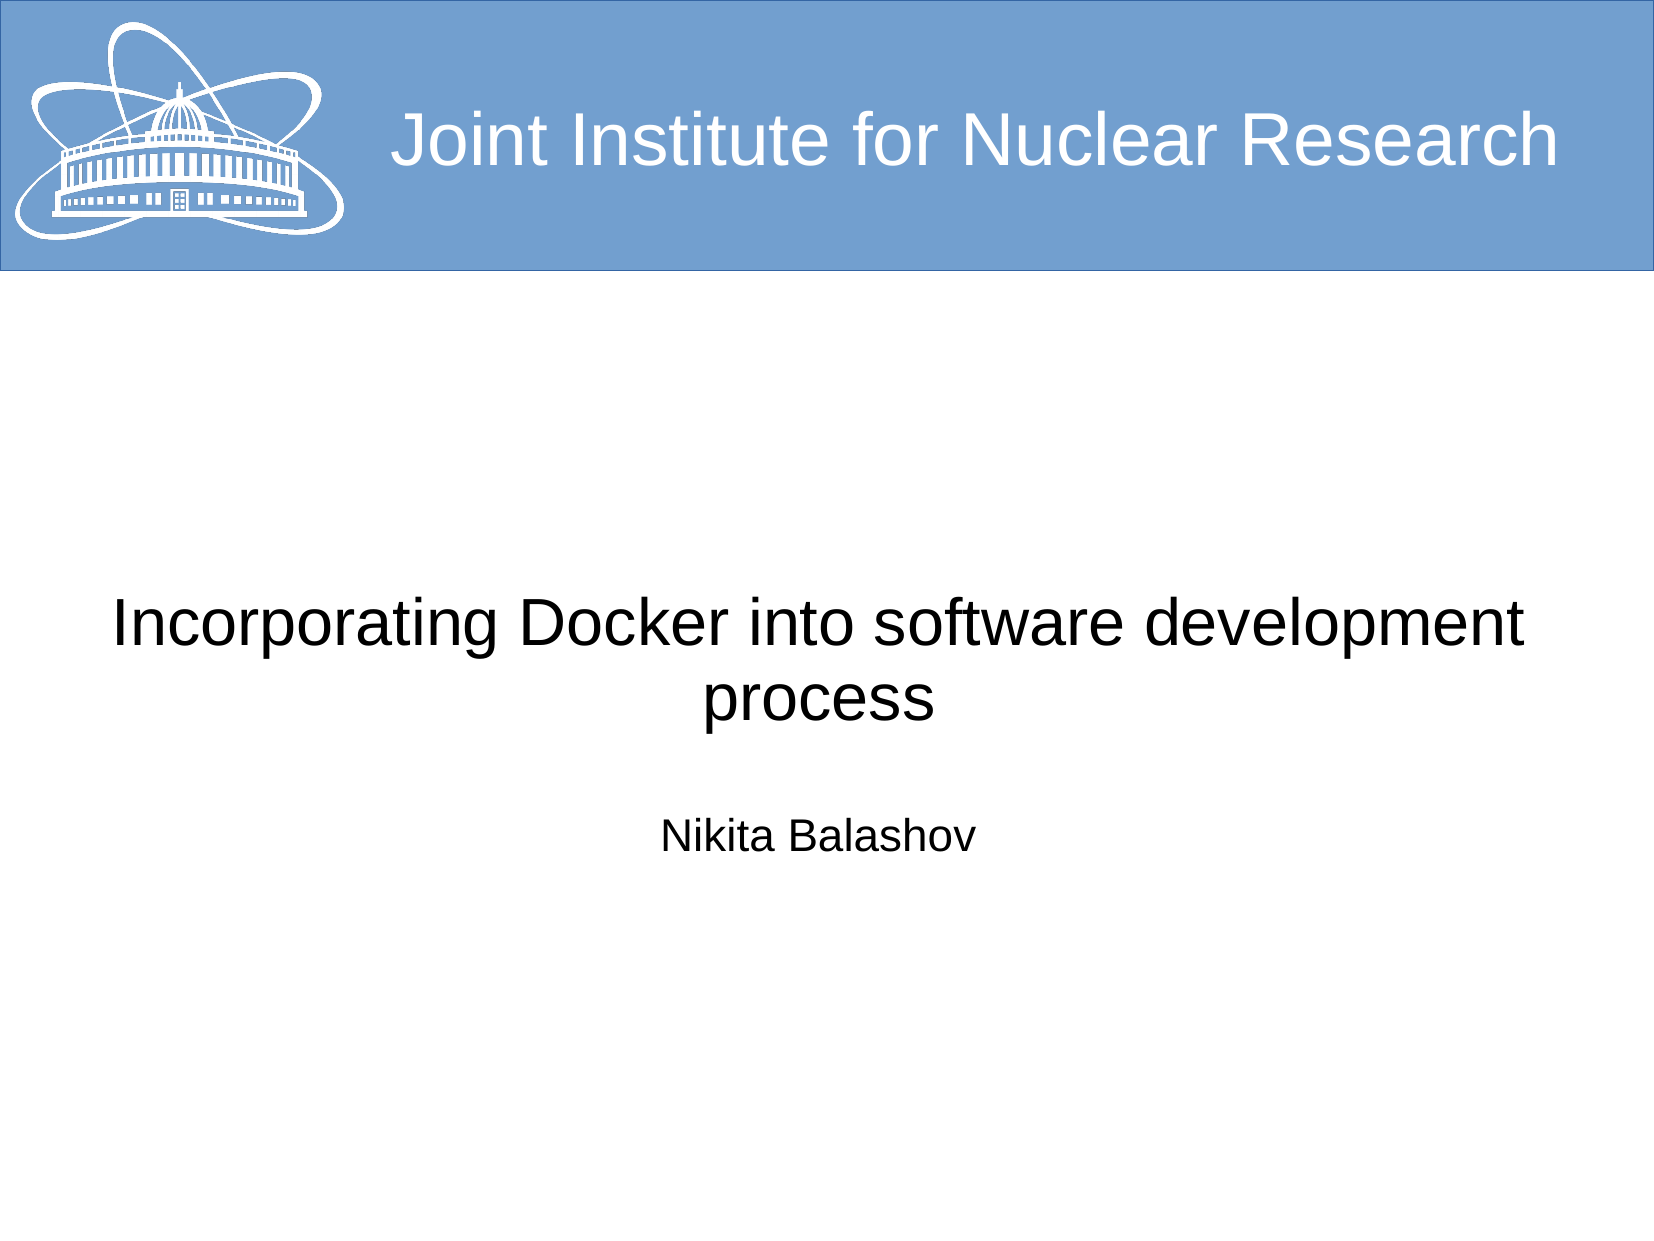

Joint Institute for Nuclear Research
# Incorporating Docker into software development process
Nikita Balashov